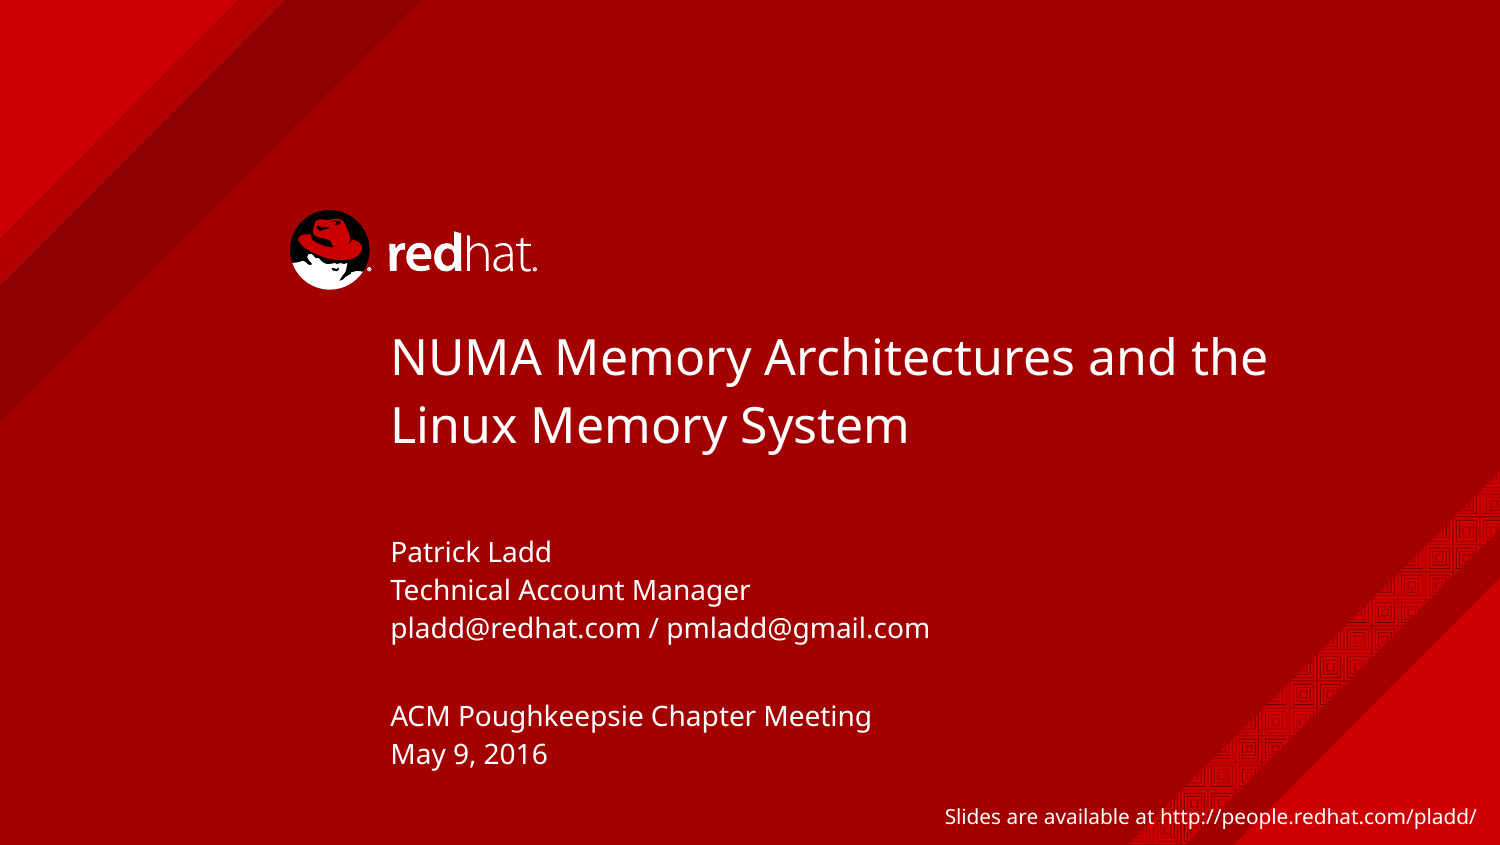

# NUMA Memory Architectures and the Linux Memory System
Patrick Ladd
Technical Account Manager
pladd@redhat.com / pmladd@gmail.com
ACM Poughkeepsie Chapter Meeting
May 9, 2016
Slides are available at http://people.redhat.com/pladd/
INSERT DESIGNATOR, IF NEEDED
1